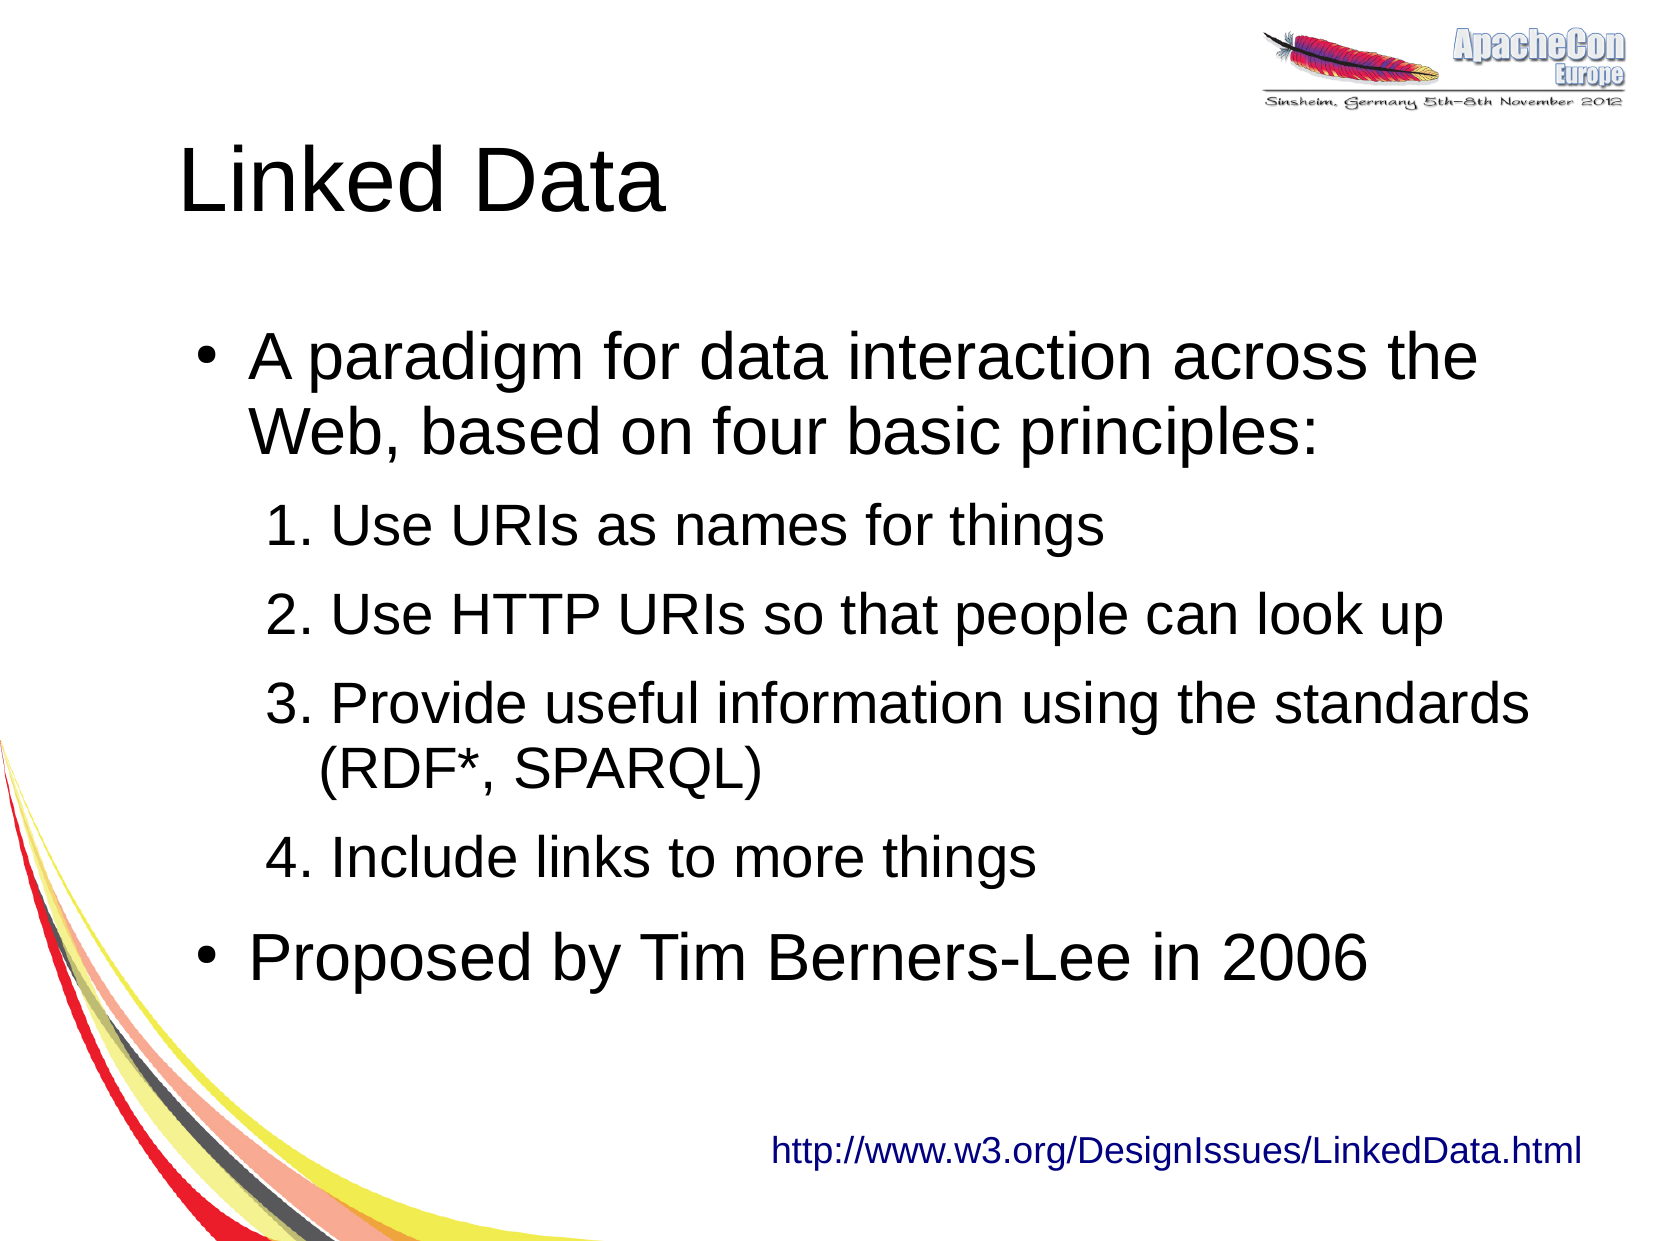

# Linked Data
A paradigm for data interaction across the Web, based on four basic principles:
Use URIs as names for things
Use HTTP URIs so that people can look up
Provide useful information using the standards (RDF*, SPARQL)
Include links to more things
Proposed by Tim Berners-Lee in 2006
http://www.w3.org/DesignIssues/LinkedData.html